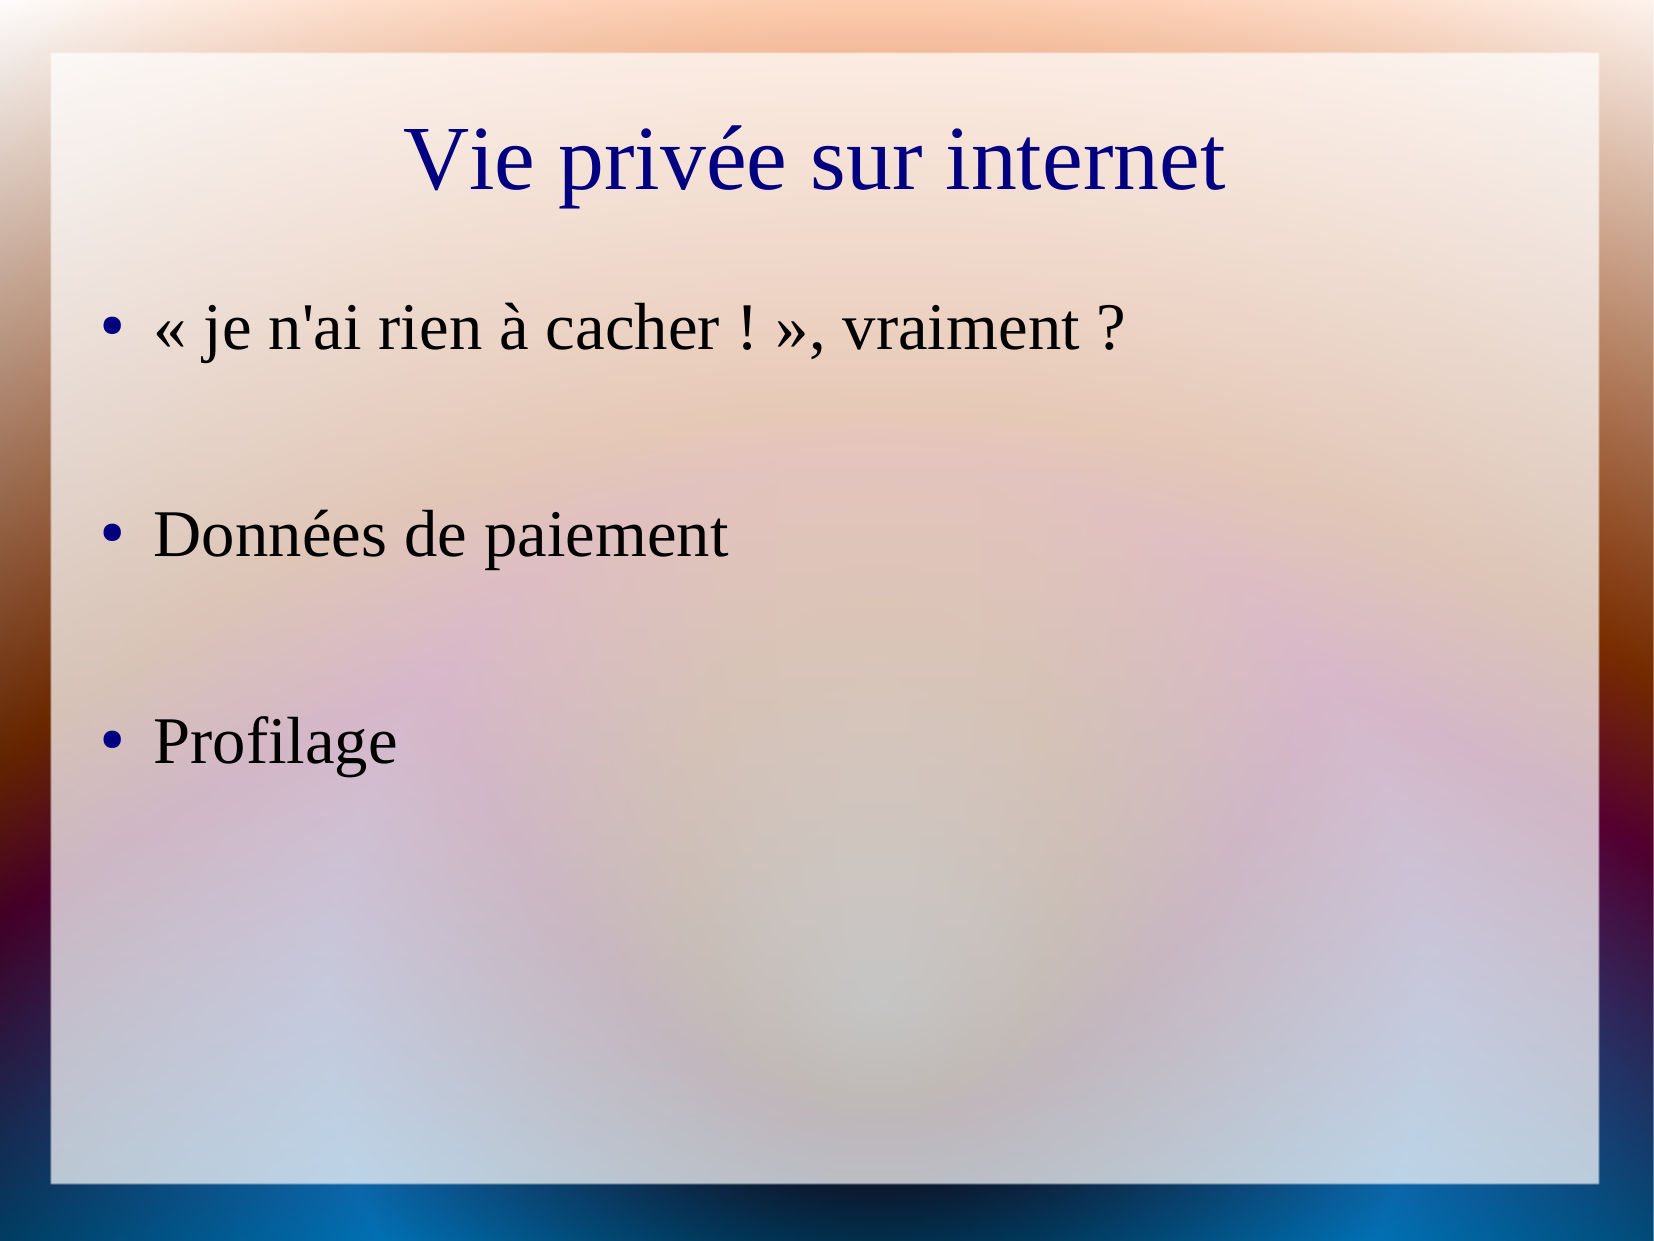

# Vie privée sur internet
« je n'ai rien à cacher ! », vraiment ?
Données de paiement
Profilage